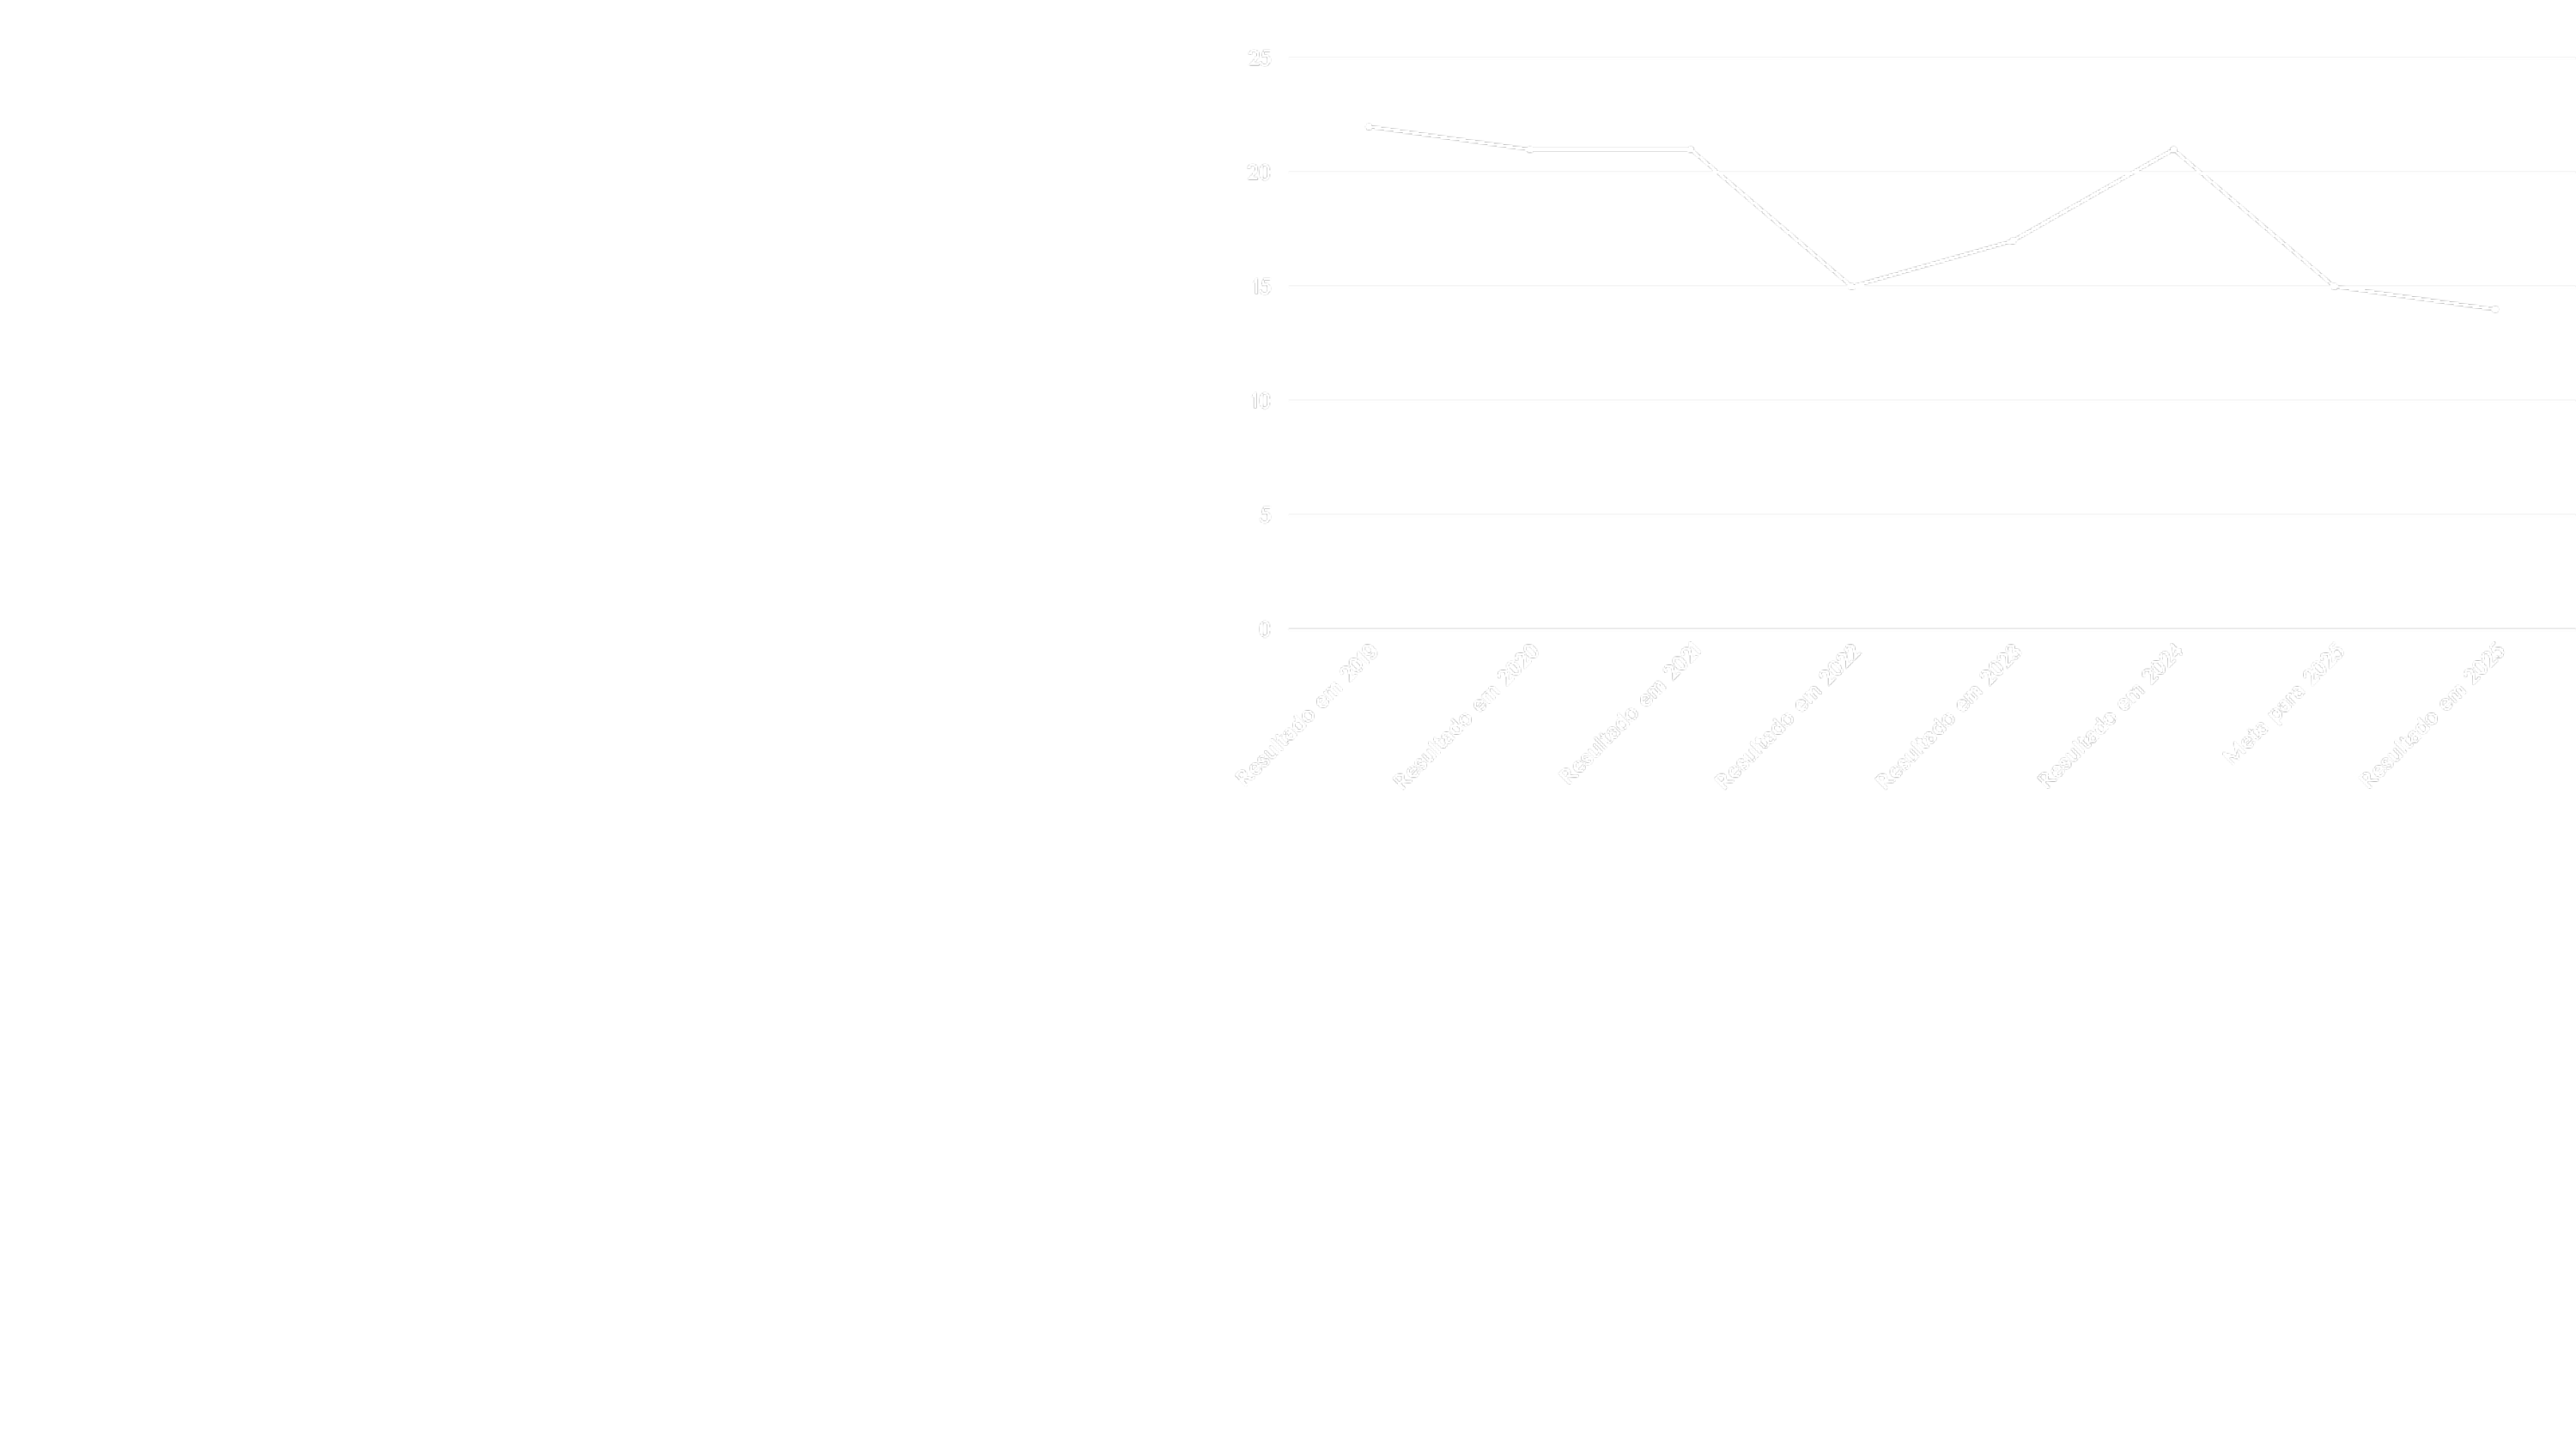

Indicador - Quantidade de Veículos – QVe
Unidade de medida: Número de veículos.
Definição da Meta: Manter a frota de veículos total em 15 unidades.
Resultado em 2019 - 22
Resultado em 2020 - 21
Resultado 2021 - 21
Resultado 2022 - 15
Resultado 2023 - 17
Resultado em 2024 - 21
Meta para 2025 - 15
Resultado em 2025 - 14